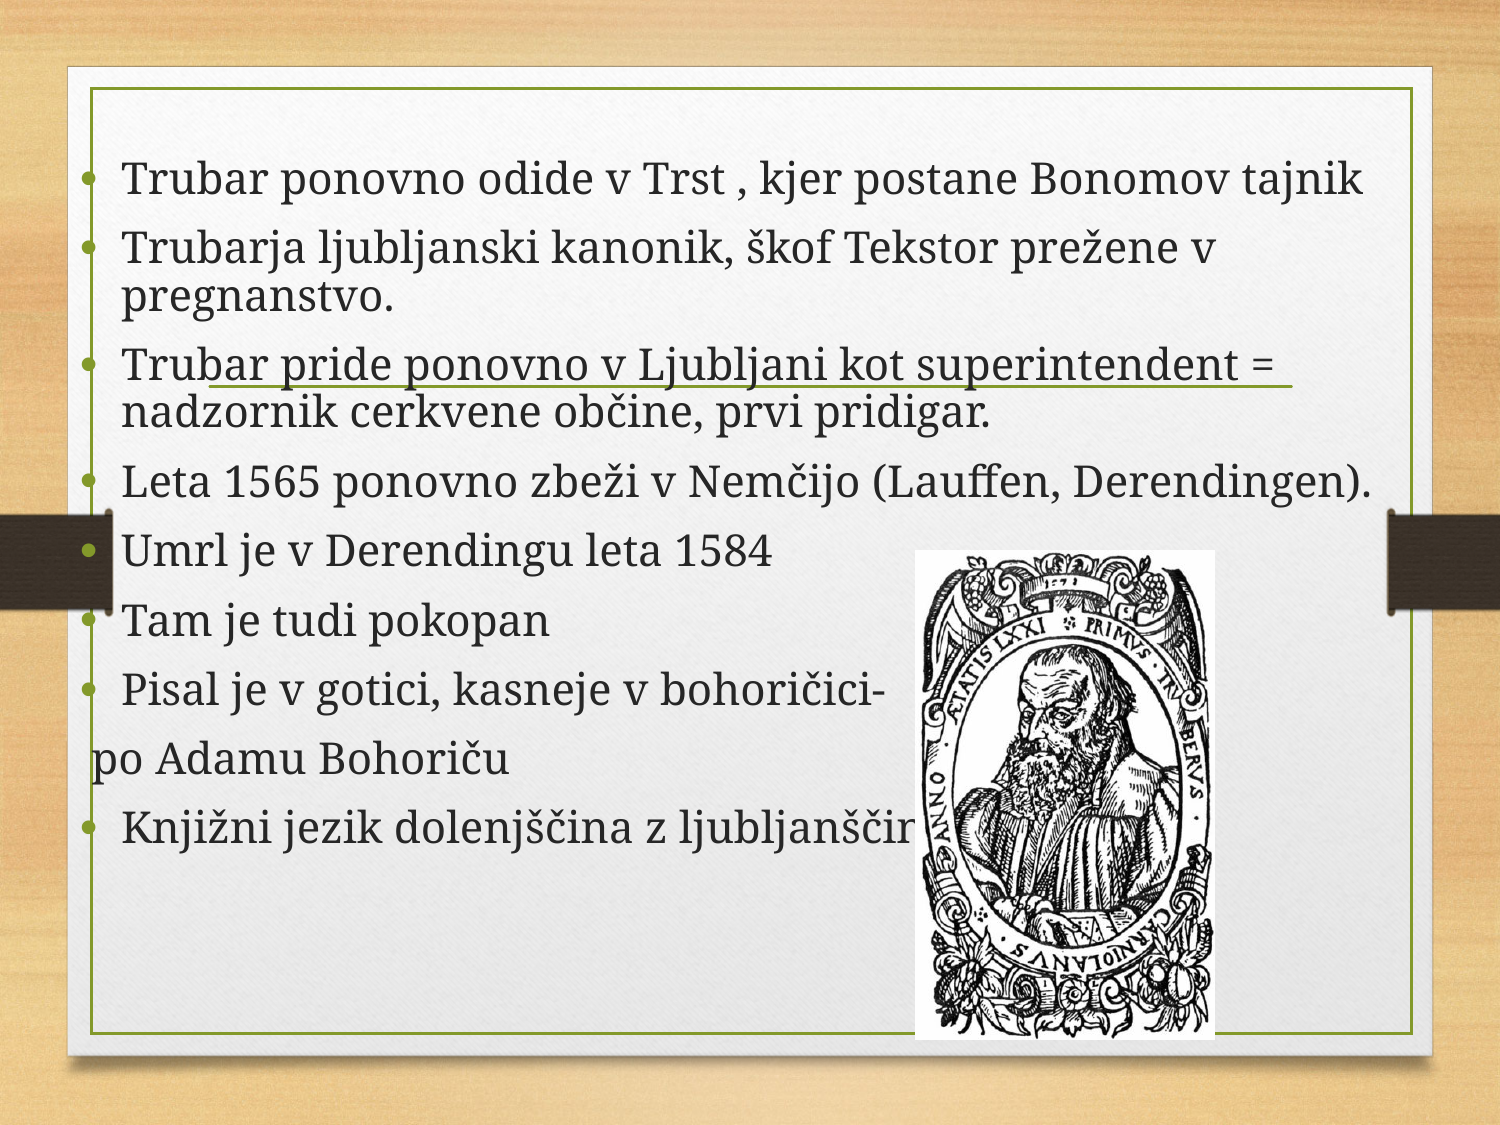

# Trubar ponovno odide v Trst , kjer postane Bonomov tajnik
Trubarja ljubljanski kanonik, škof Tekstor prežene v pregnanstvo.
Trubar pride ponovno v Ljubljani kot superintendent = nadzornik cerkvene občine, prvi pridigar.
Leta 1565 ponovno zbeži v Nemčijo (Lauffen, Derendingen).
Umrl je v Derendingu leta 1584
Tam je tudi pokopan
Pisal je v gotici, kasneje v bohoričici-
 po Adamu Bohoriču
Knjižni jezik dolenjščina z ljubljanščino